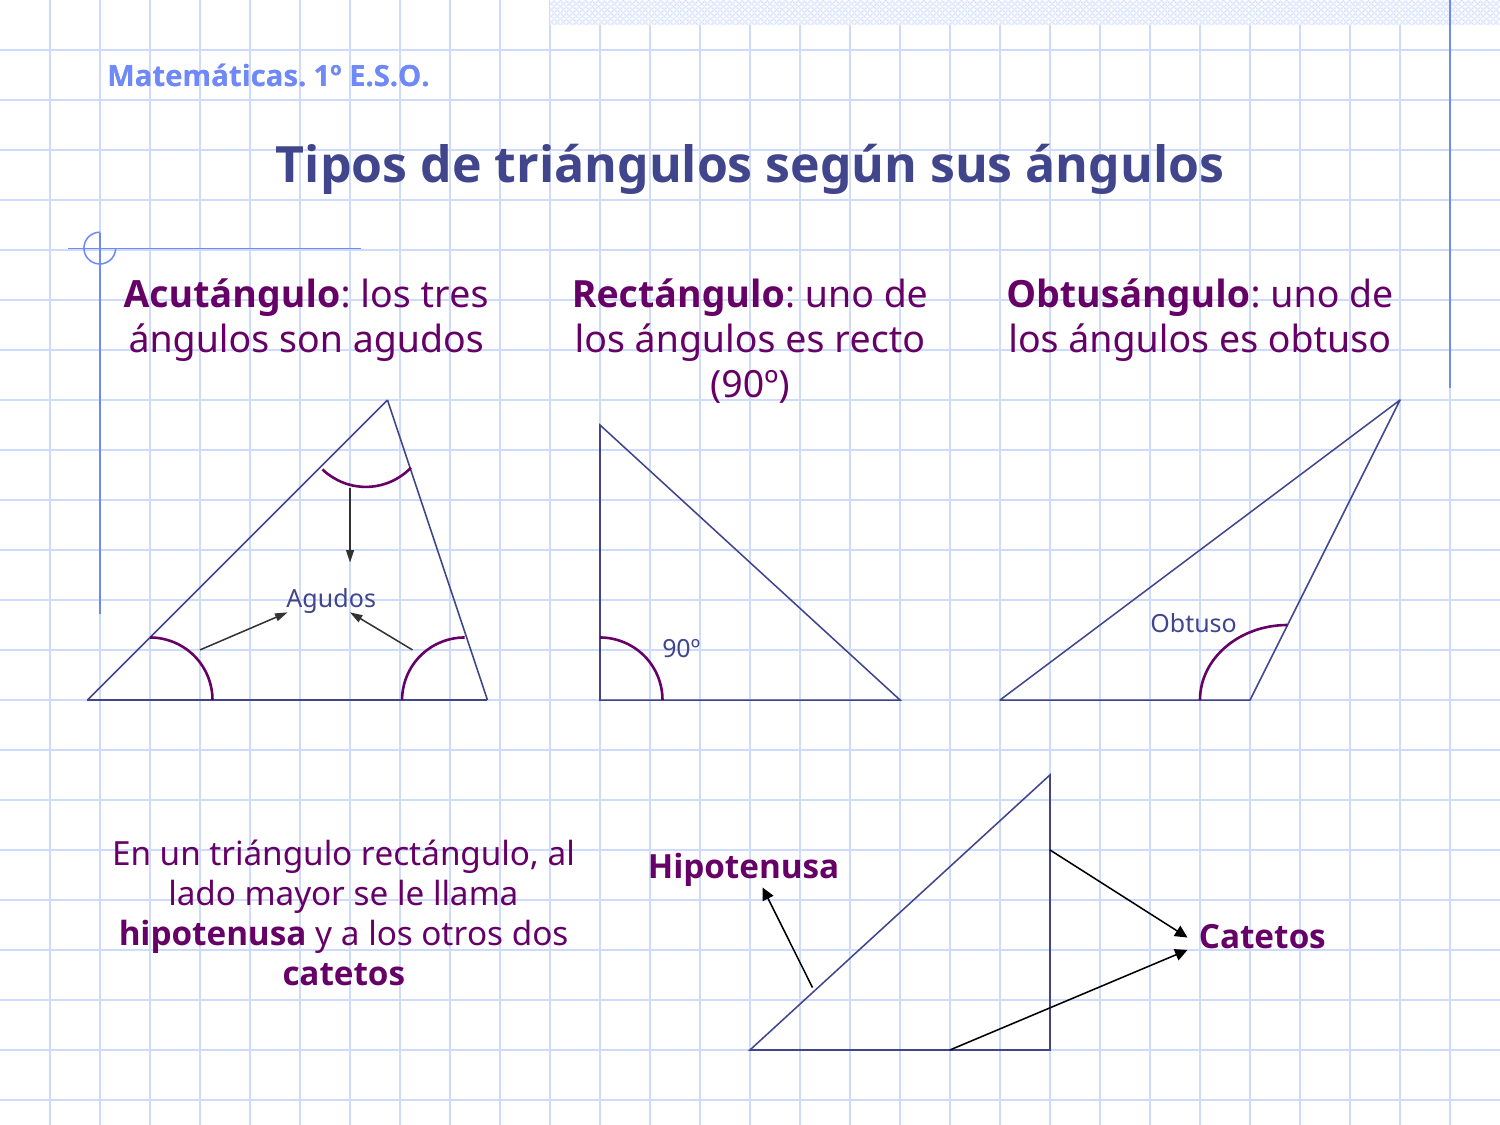

Matemáticas. 1º E.S.O.
Tipos de triángulos según sus ángulos
Acutángulo: los tres ángulos son agudos
Rectángulo: uno de los ángulos es recto (90º)
Obtusángulo: uno de los ángulos es obtuso
Agudos
Obtuso
90º
En un triángulo rectángulo, al lado mayor se le llama hipotenusa y a los otros dos catetos
Hipotenusa
Catetos